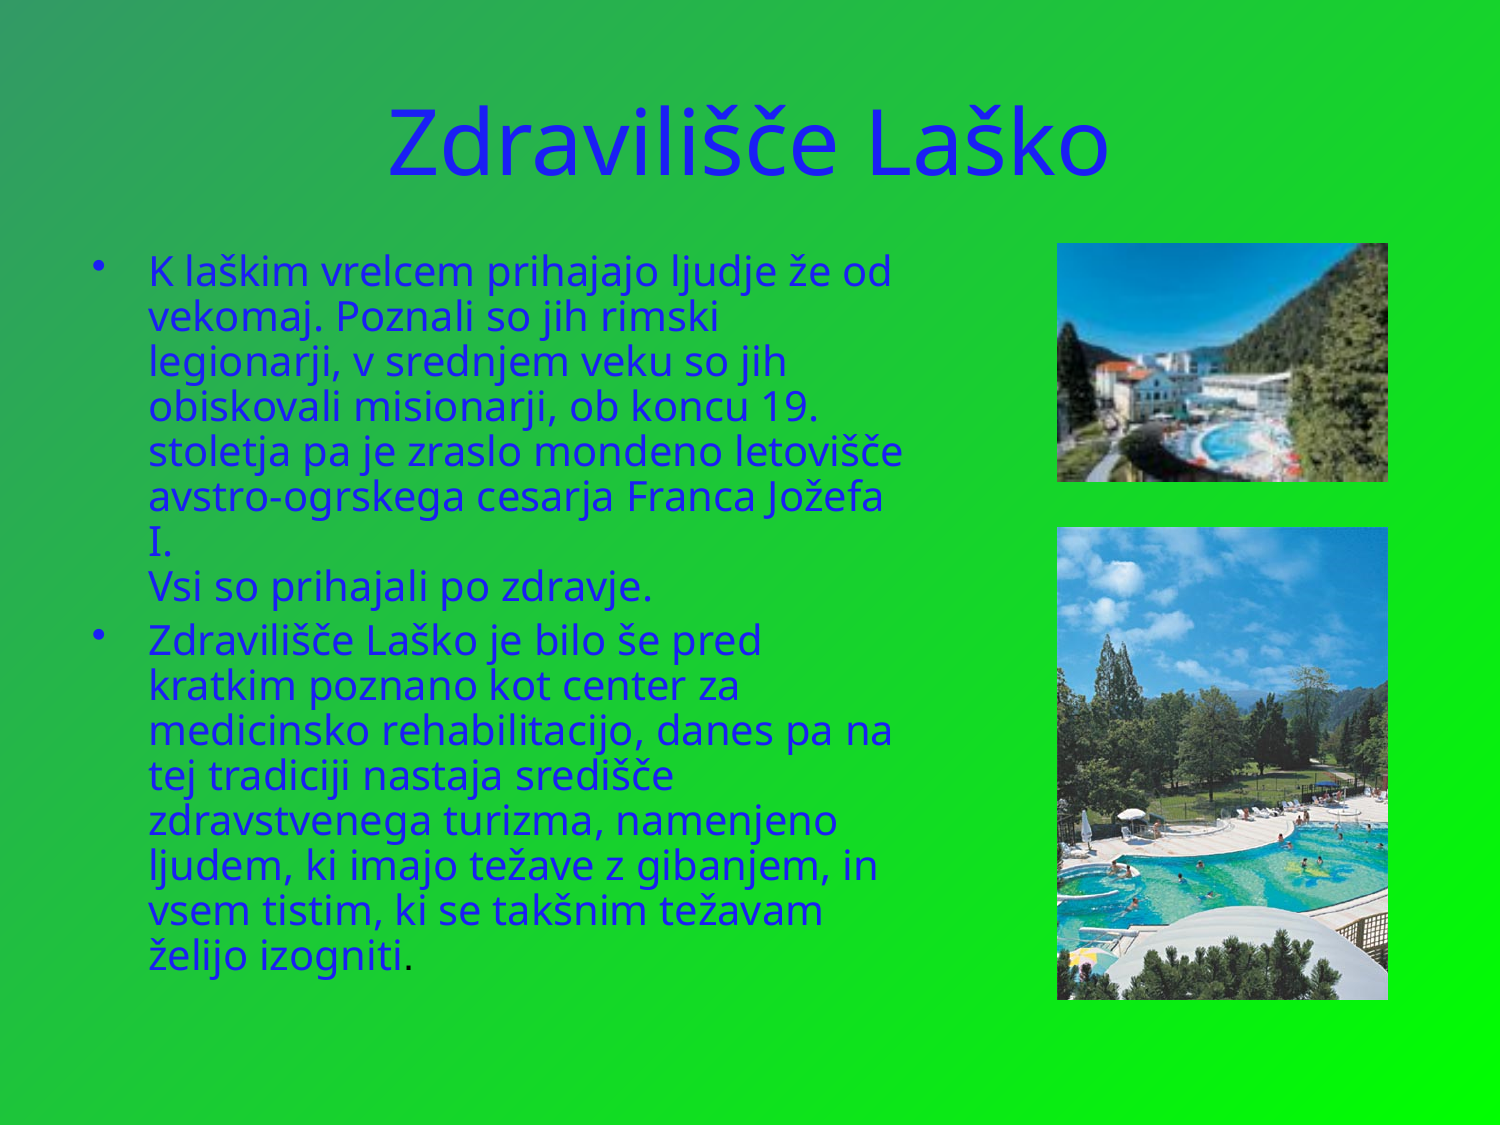

# Zdravilišče Laško
K laškim vrelcem prihajajo ljudje že od vekomaj. Poznali so jih rimski legionarji, v srednjem veku so jih obiskovali misionarji, ob koncu 19. stoletja pa je zraslo mondeno letovišče avstro-ogrskega cesarja Franca Jožefa I.
Vsi so prihajali po zdravje.
Zdravilišče Laško je bilo še pred kratkim poznano kot center za medicinsko rehabilitacijo, danes pa na tej tradiciji nastaja središče zdravstvenega turizma, namenjeno ljudem, ki imajo težave z gibanjem, in vsem tistim, ki se takšnim težavam želijo izogniti.